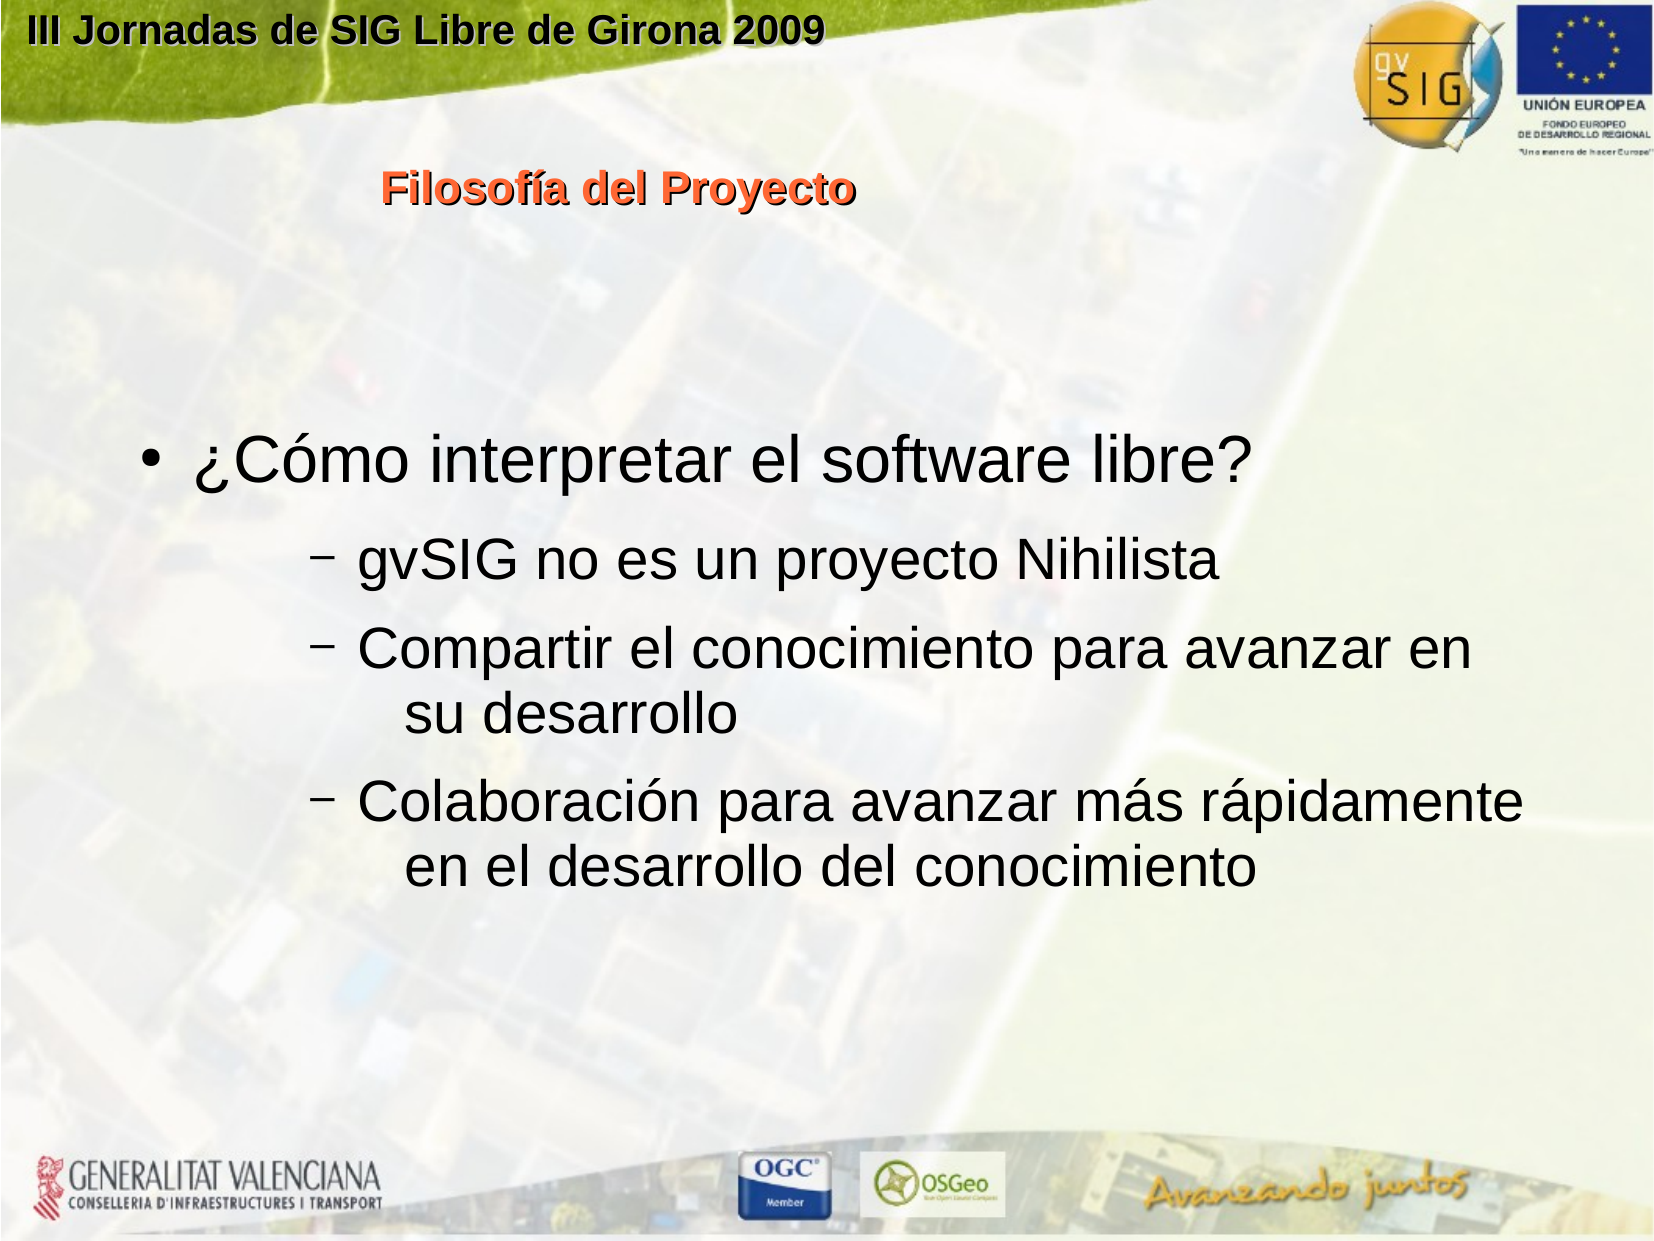

#
Filosofía del Proyecto
¿Cómo interpretar el software libre?
gvSIG no es un proyecto Nihilista
Compartir el conocimiento para avanzar en su desarrollo
Colaboración para avanzar más rápidamente en el desarrollo del conocimiento